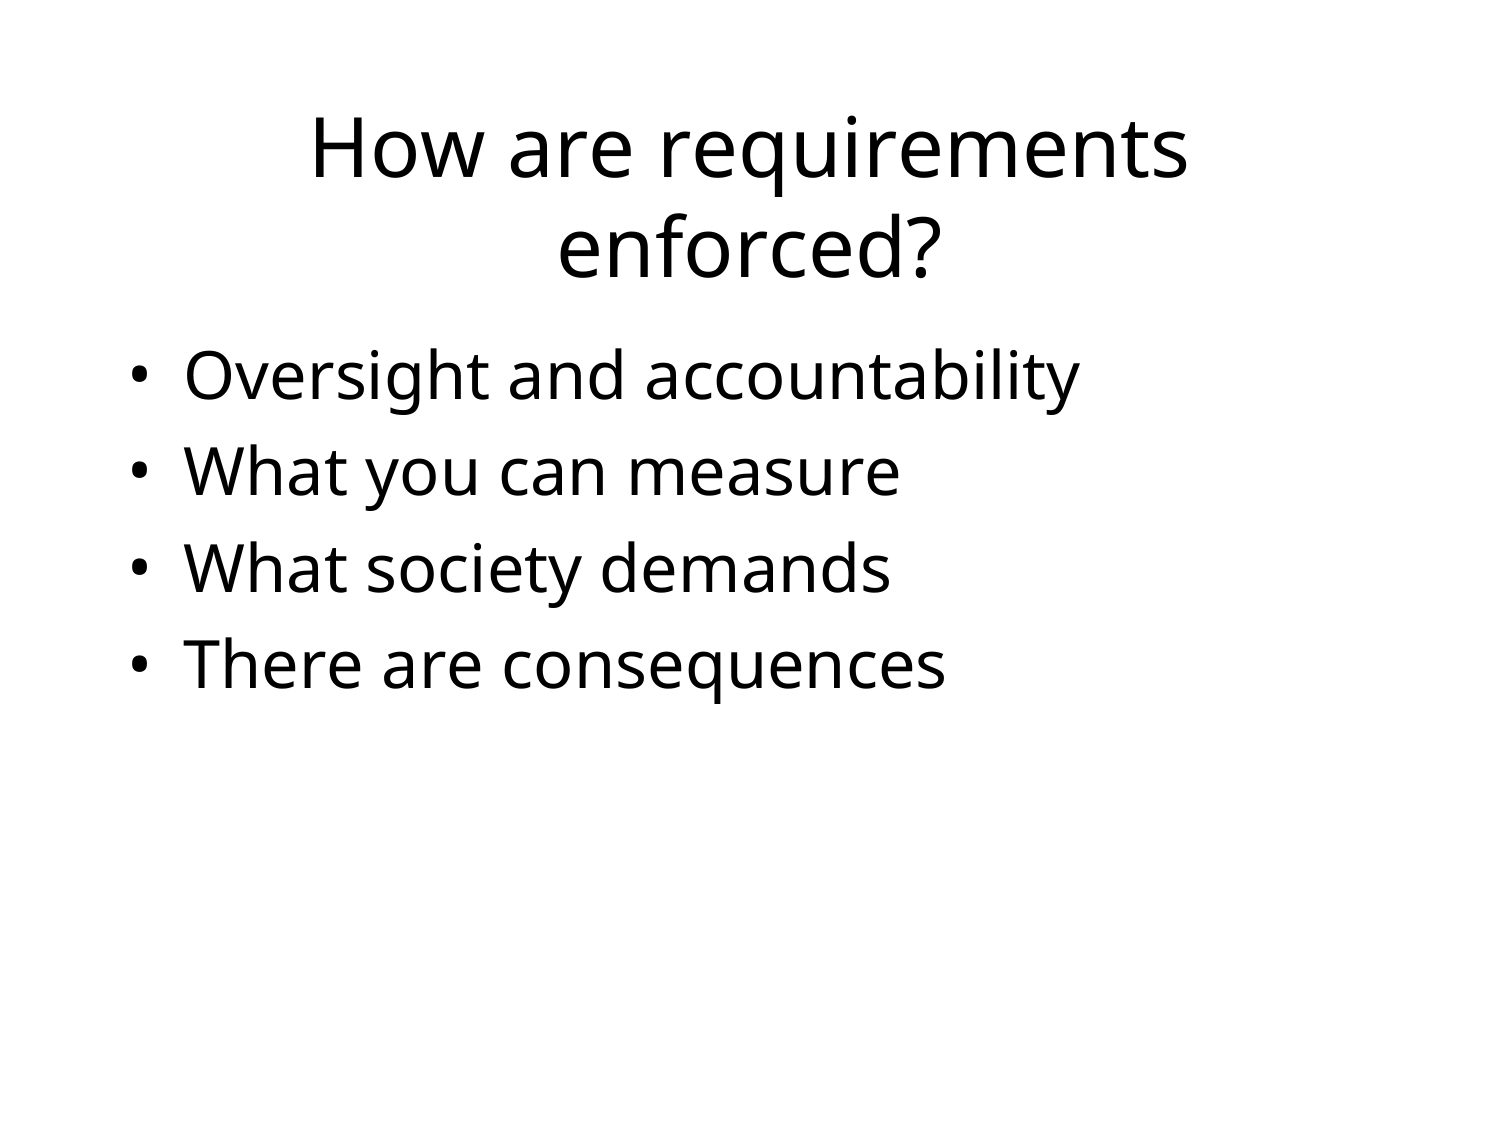

# How are requirements enforced?
Oversight and accountability
What you can measure
What society demands
There are consequences